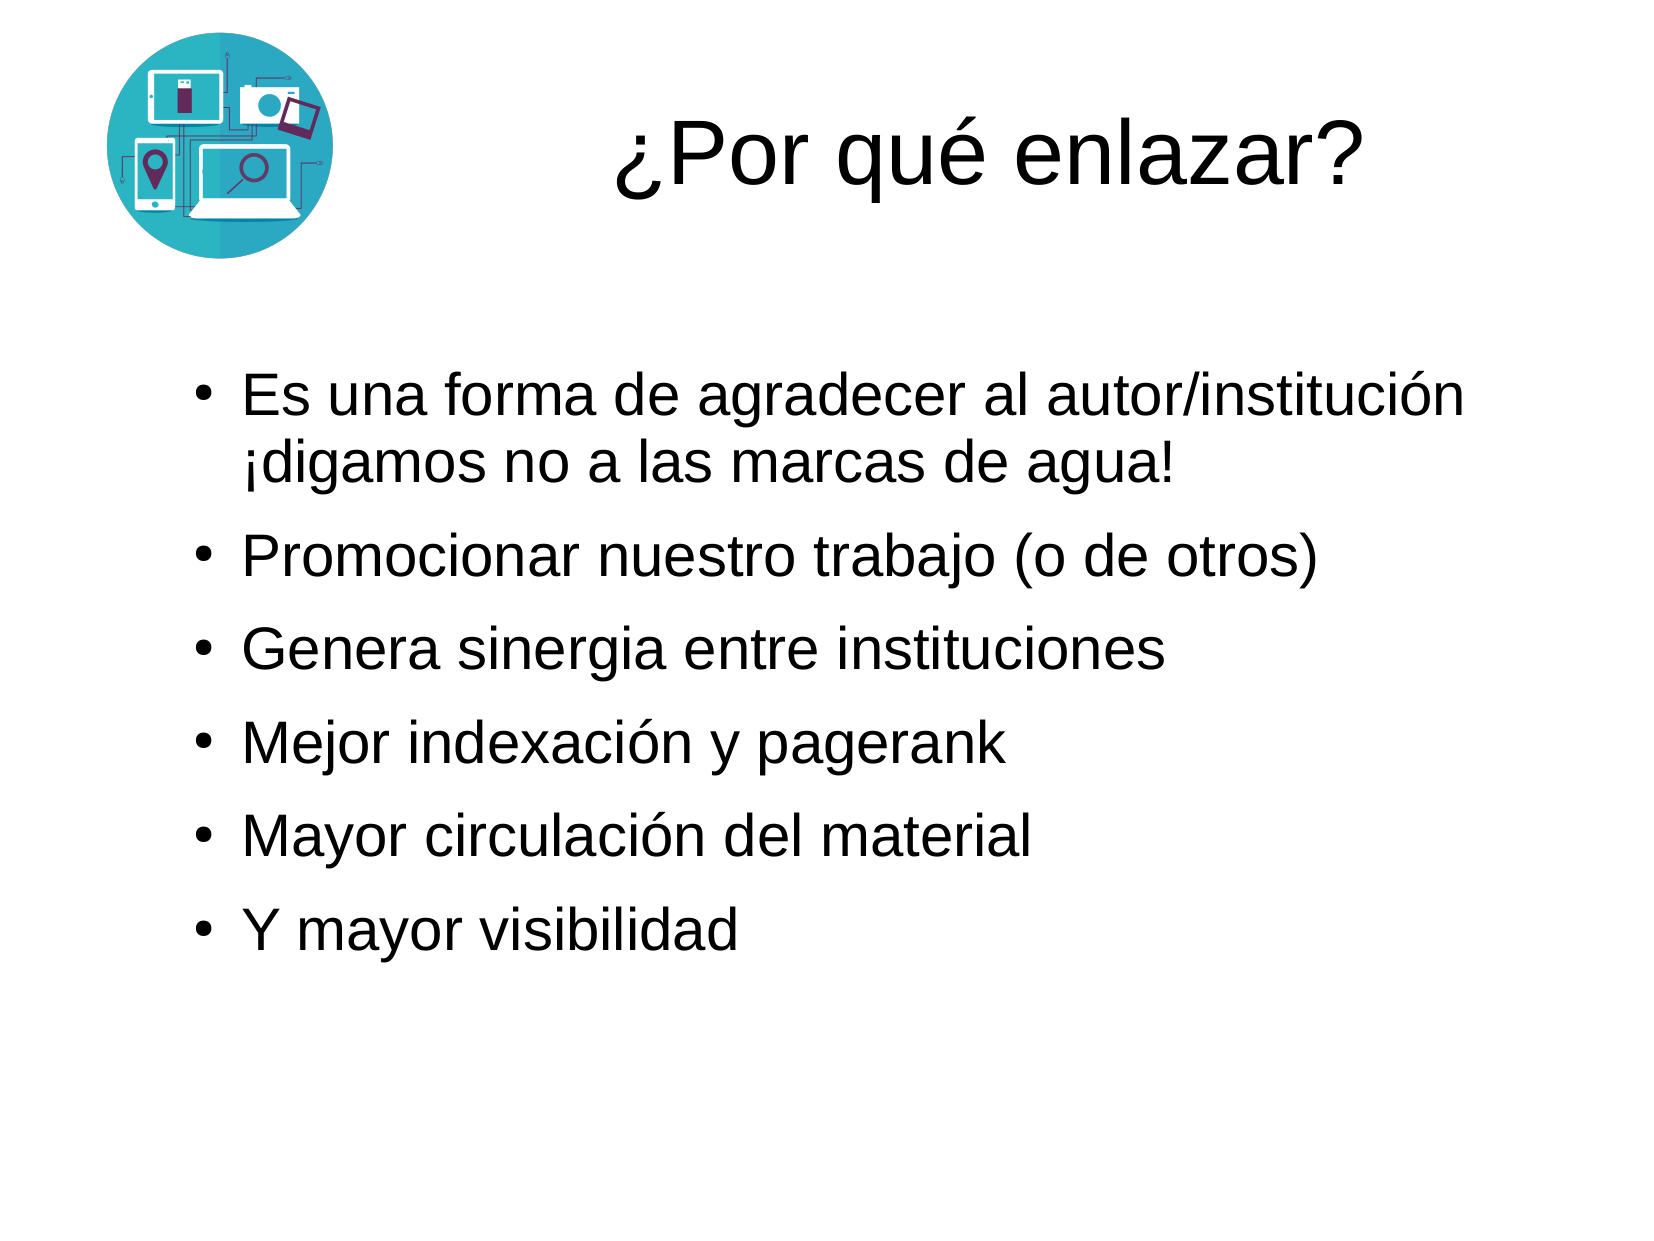

# ¿Por qué enlazar?
Es una forma de agradecer al autor/institución ¡digamos no a las marcas de agua!
Promocionar nuestro trabajo (o de otros)
Genera sinergia entre instituciones
Mejor indexación y pagerank
Mayor circulación del material
Y mayor visibilidad